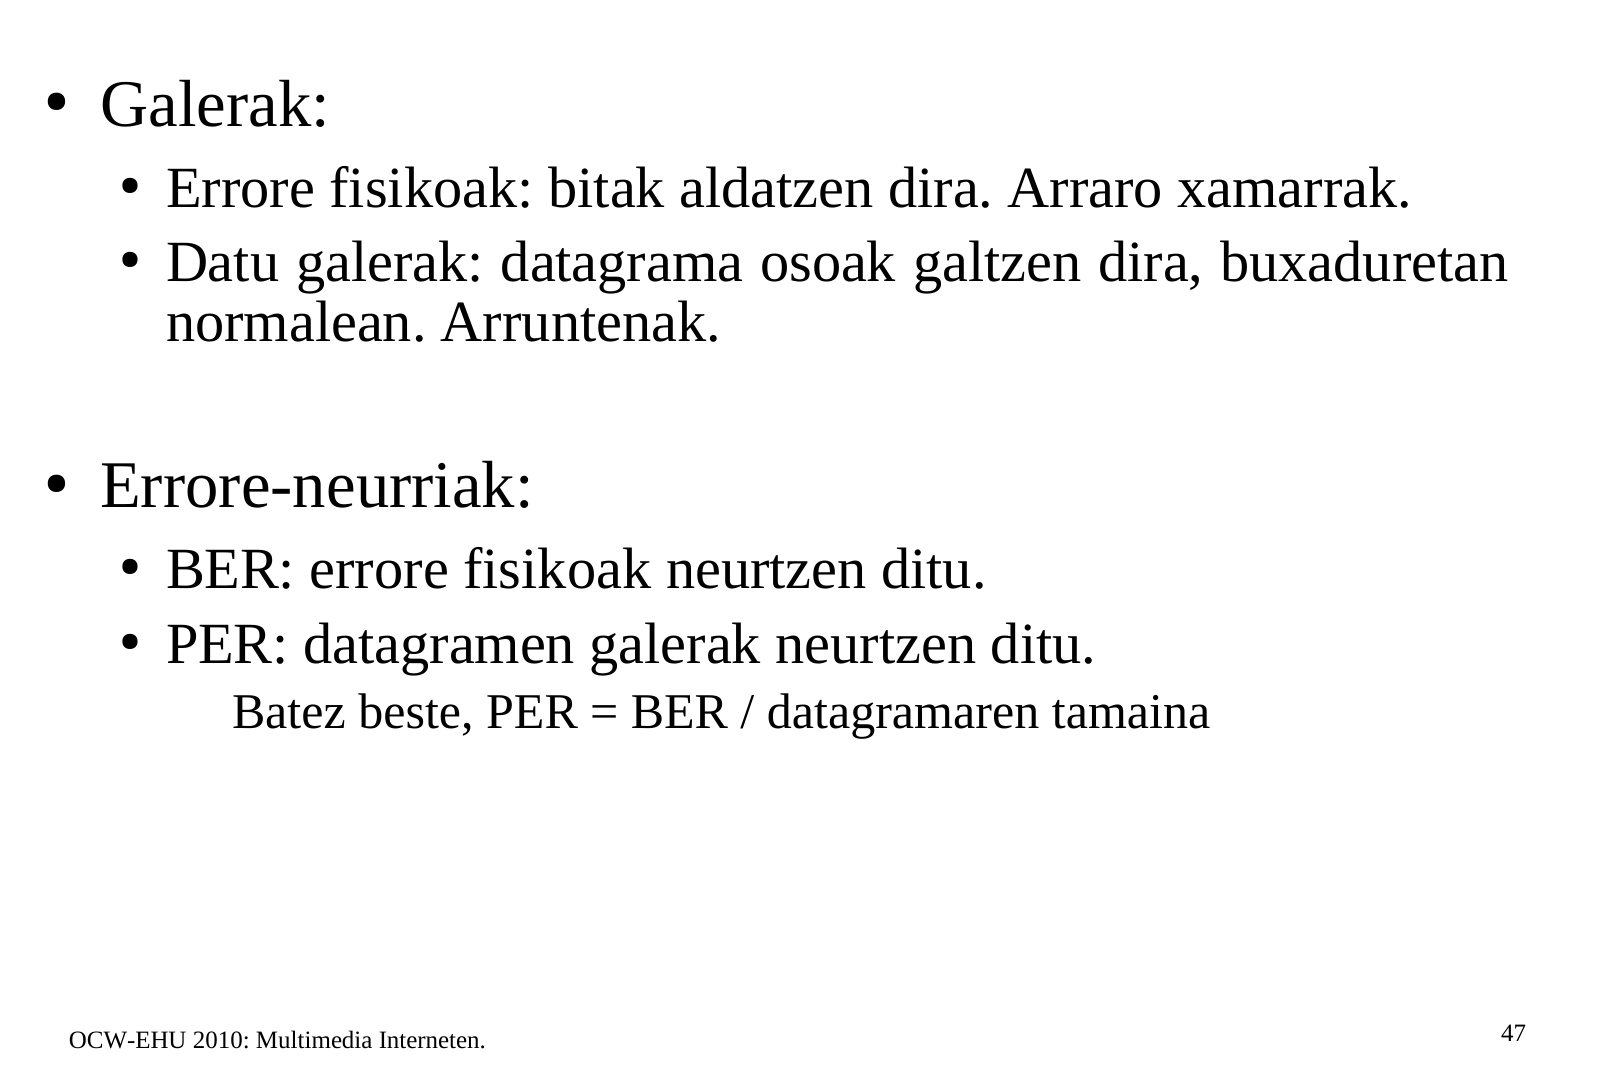

# Galerak:
Errore fisikoak: bitak aldatzen dira. Arraro xamarrak.
Datu galerak: datagrama osoak galtzen dira, buxaduretan normalean. Arruntenak.
Errore-neurriak:
BER: errore fisikoak neurtzen ditu.
PER: datagramen galerak neurtzen ditu.
Batez beste, PER = BER / datagramaren tamaina
47